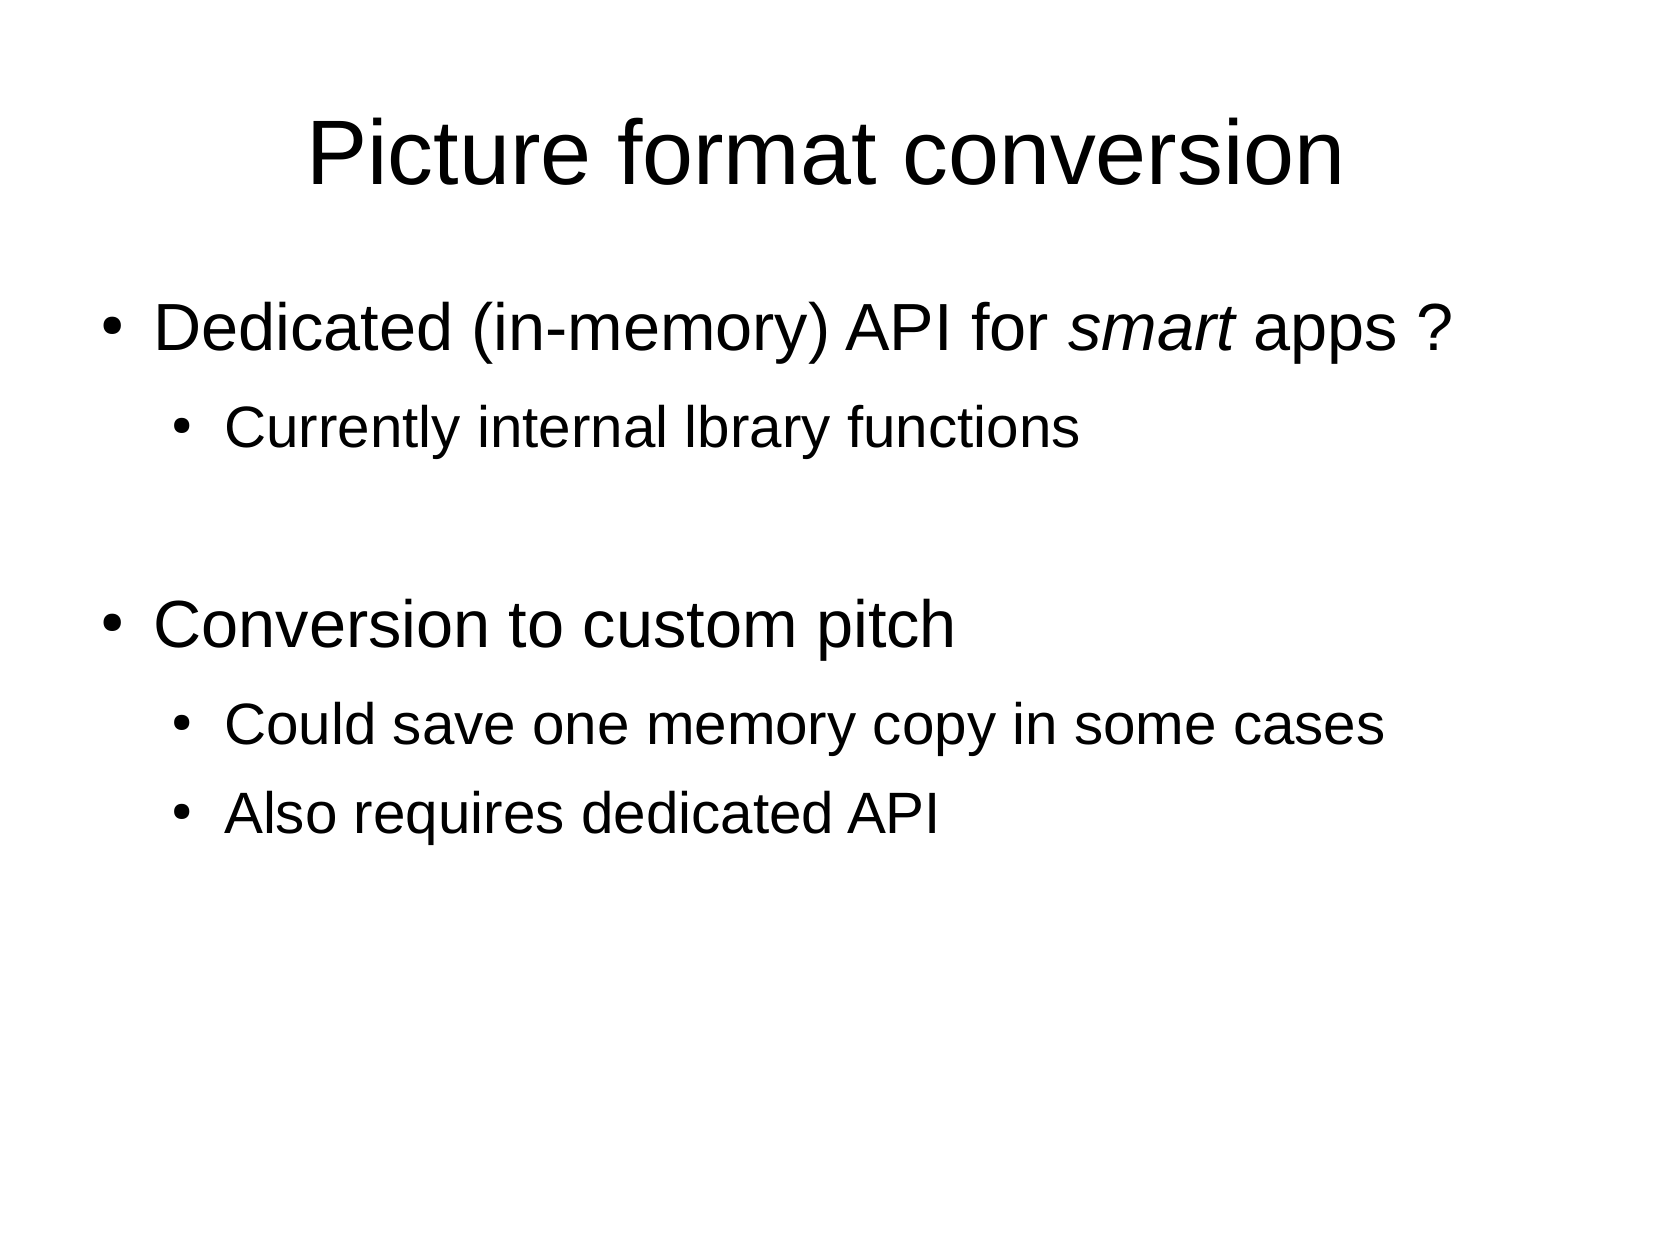

# Picture format conversion
Dedicated (in-memory) API for smart apps ?
Currently internal lbrary functions
Conversion to custom pitch
Could save one memory copy in some cases
Also requires dedicated API